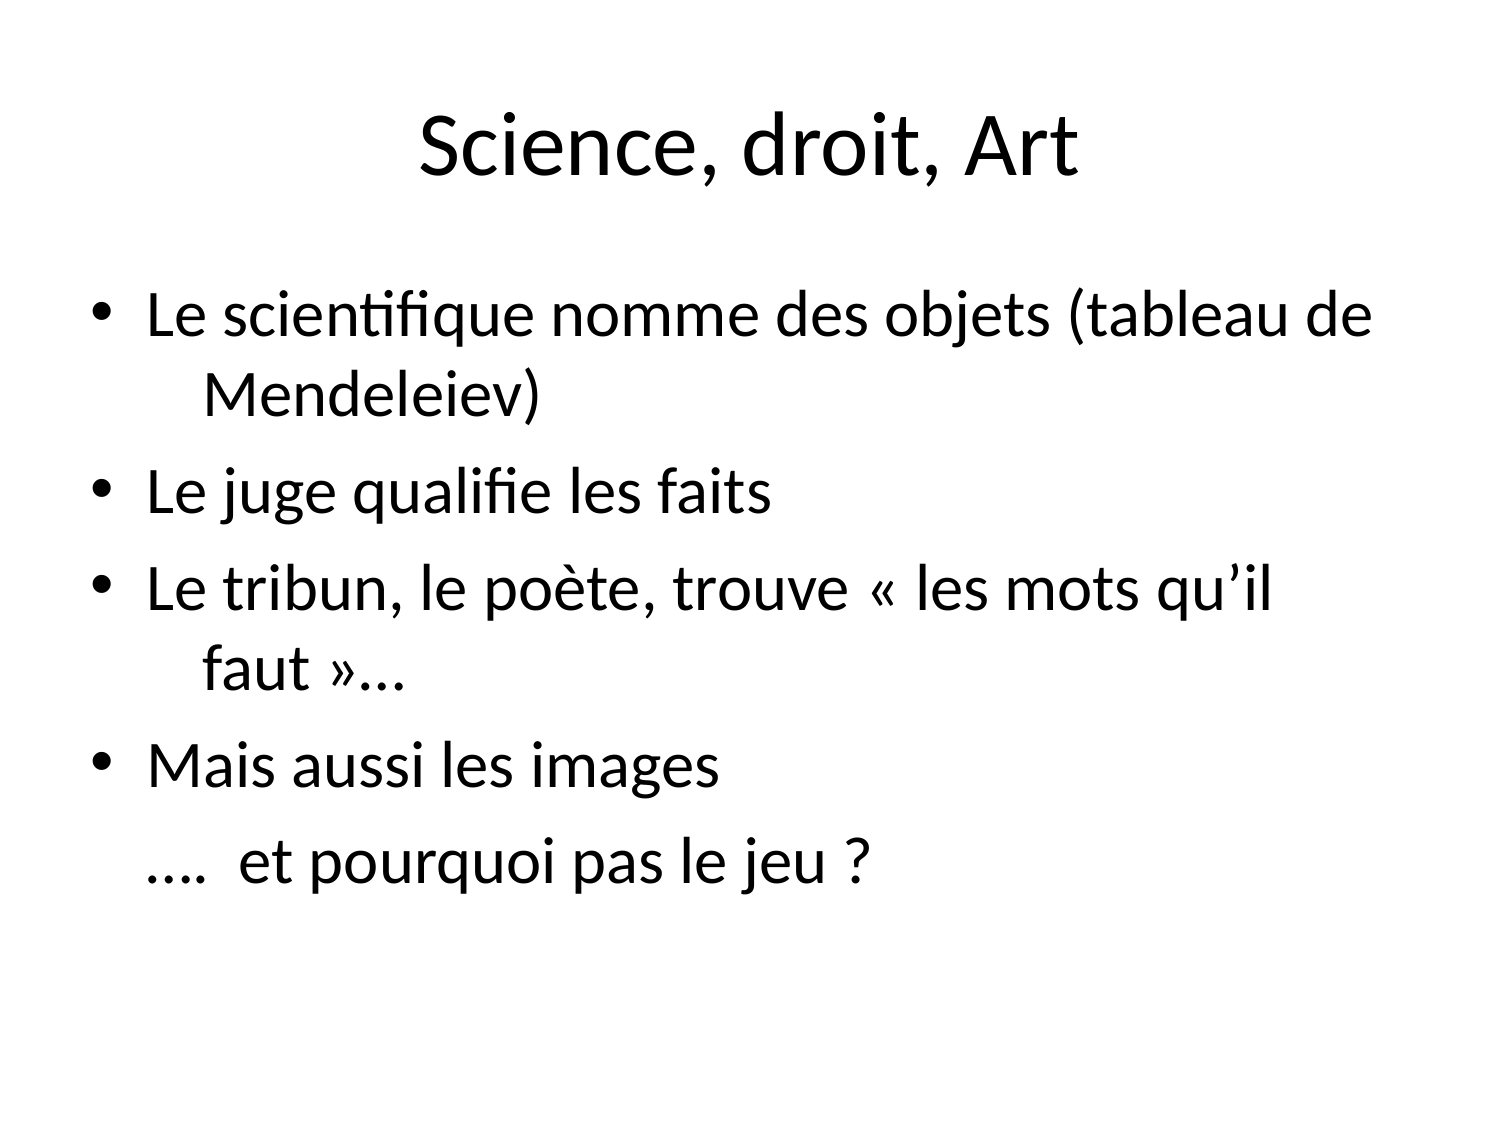

# Science, droit, Art
Le scientifique nomme des objets (tableau de Mendeleiev)
Le juge qualifie les faits
Le tribun, le poète, trouve « les mots qu’il faut »…
Mais aussi les images
…. et pourquoi pas le jeu ?